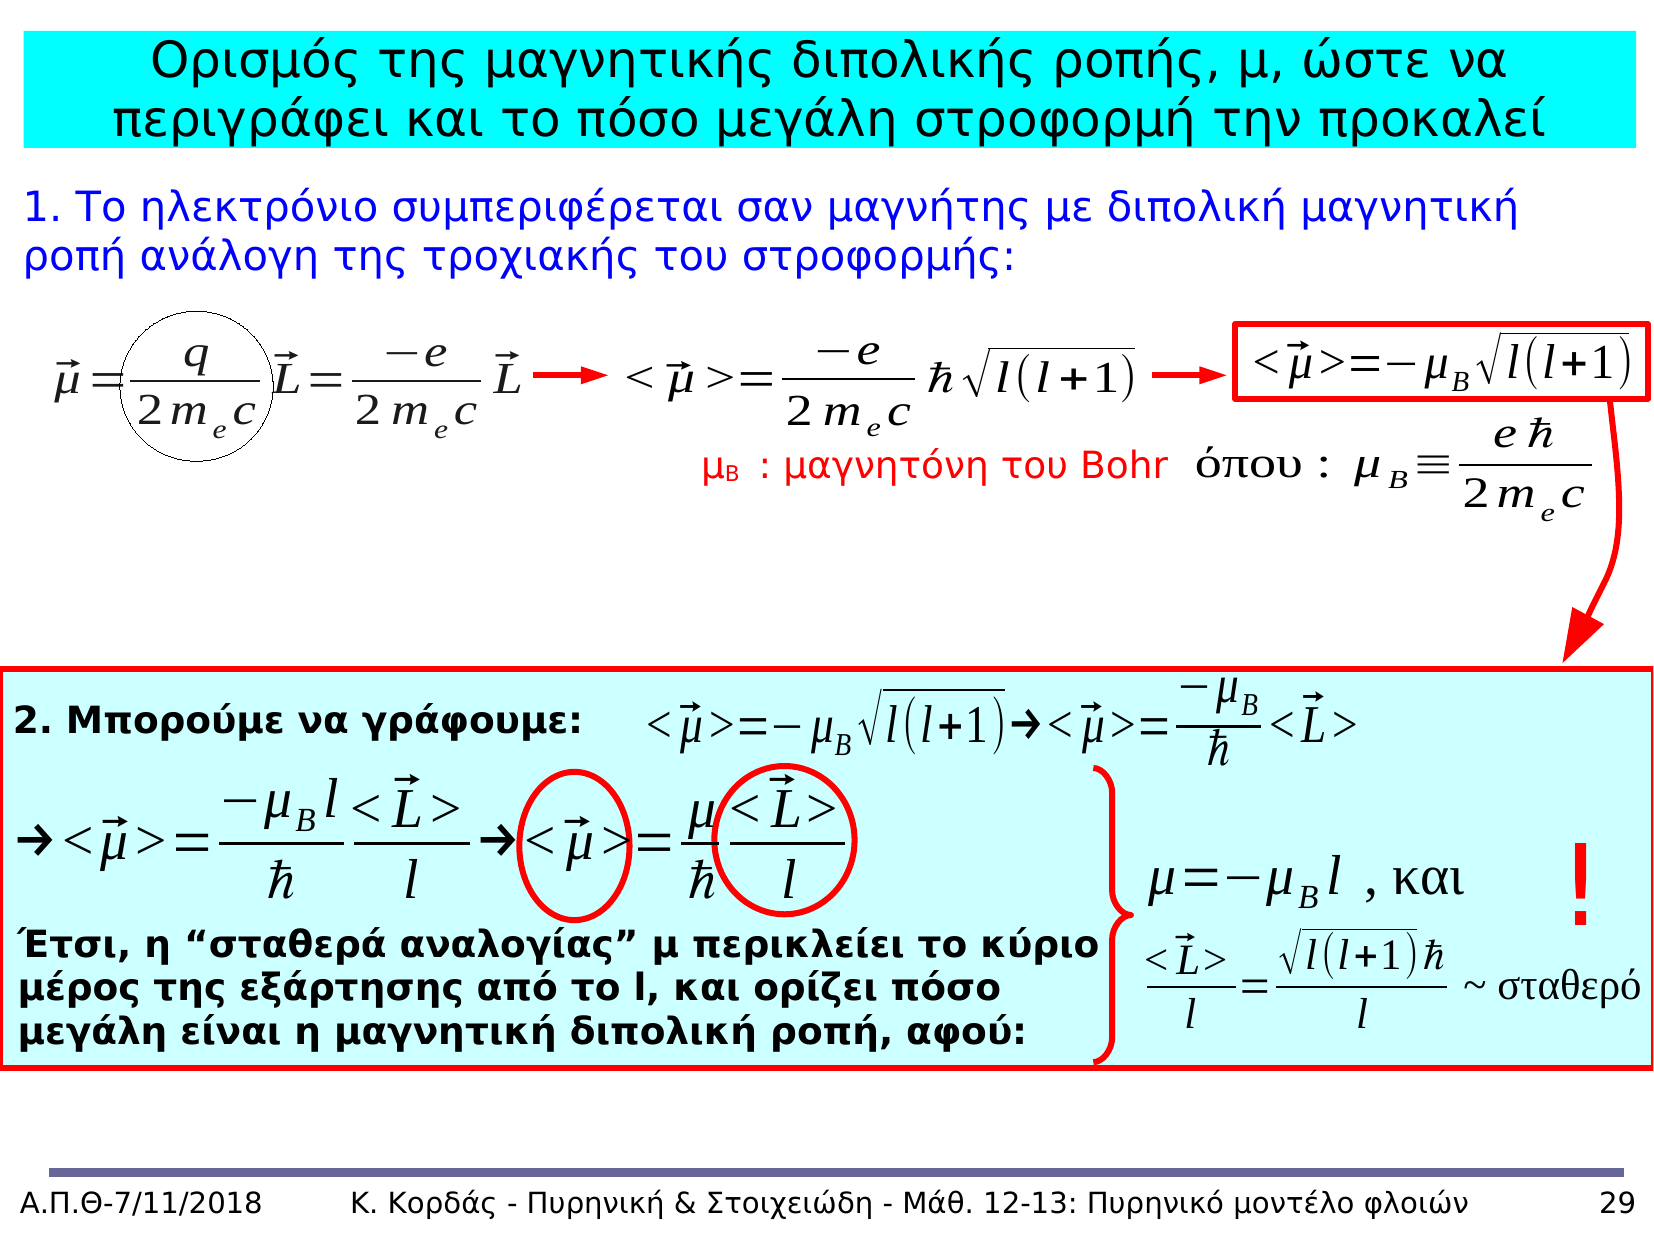

# Ορισμός της μαγνητικής διπολικής ροπής, μ, ώστε να περιγράφει και το πόσο μεγάλη στροφορμή την προκαλεί
1. Το ηλεκτρόνιο συμπεριφέρεται σαν μαγνήτης με διπολική μαγνητική ροπή ανάλογη της τροχιακής του στροφορμής:
μΒ : μαγνητόνη του Bohr
2. Μπορούμε να γράφουμε:
!
Έτσι, η “σταθερά αναλογίας” μ περικλείει το κύριο μέρος της εξάρτησης από το l, και ορίζει πόσο μεγάλη είναι η μαγνητική διπολική ροπή, αφού:
Α.Π.Θ-7/11/2018
Κ. Κορδάς - Πυρηνική & Στοιχειώδη - Μάθ. 12-13: Πυρηνικό μοντέλο φλοιών
29